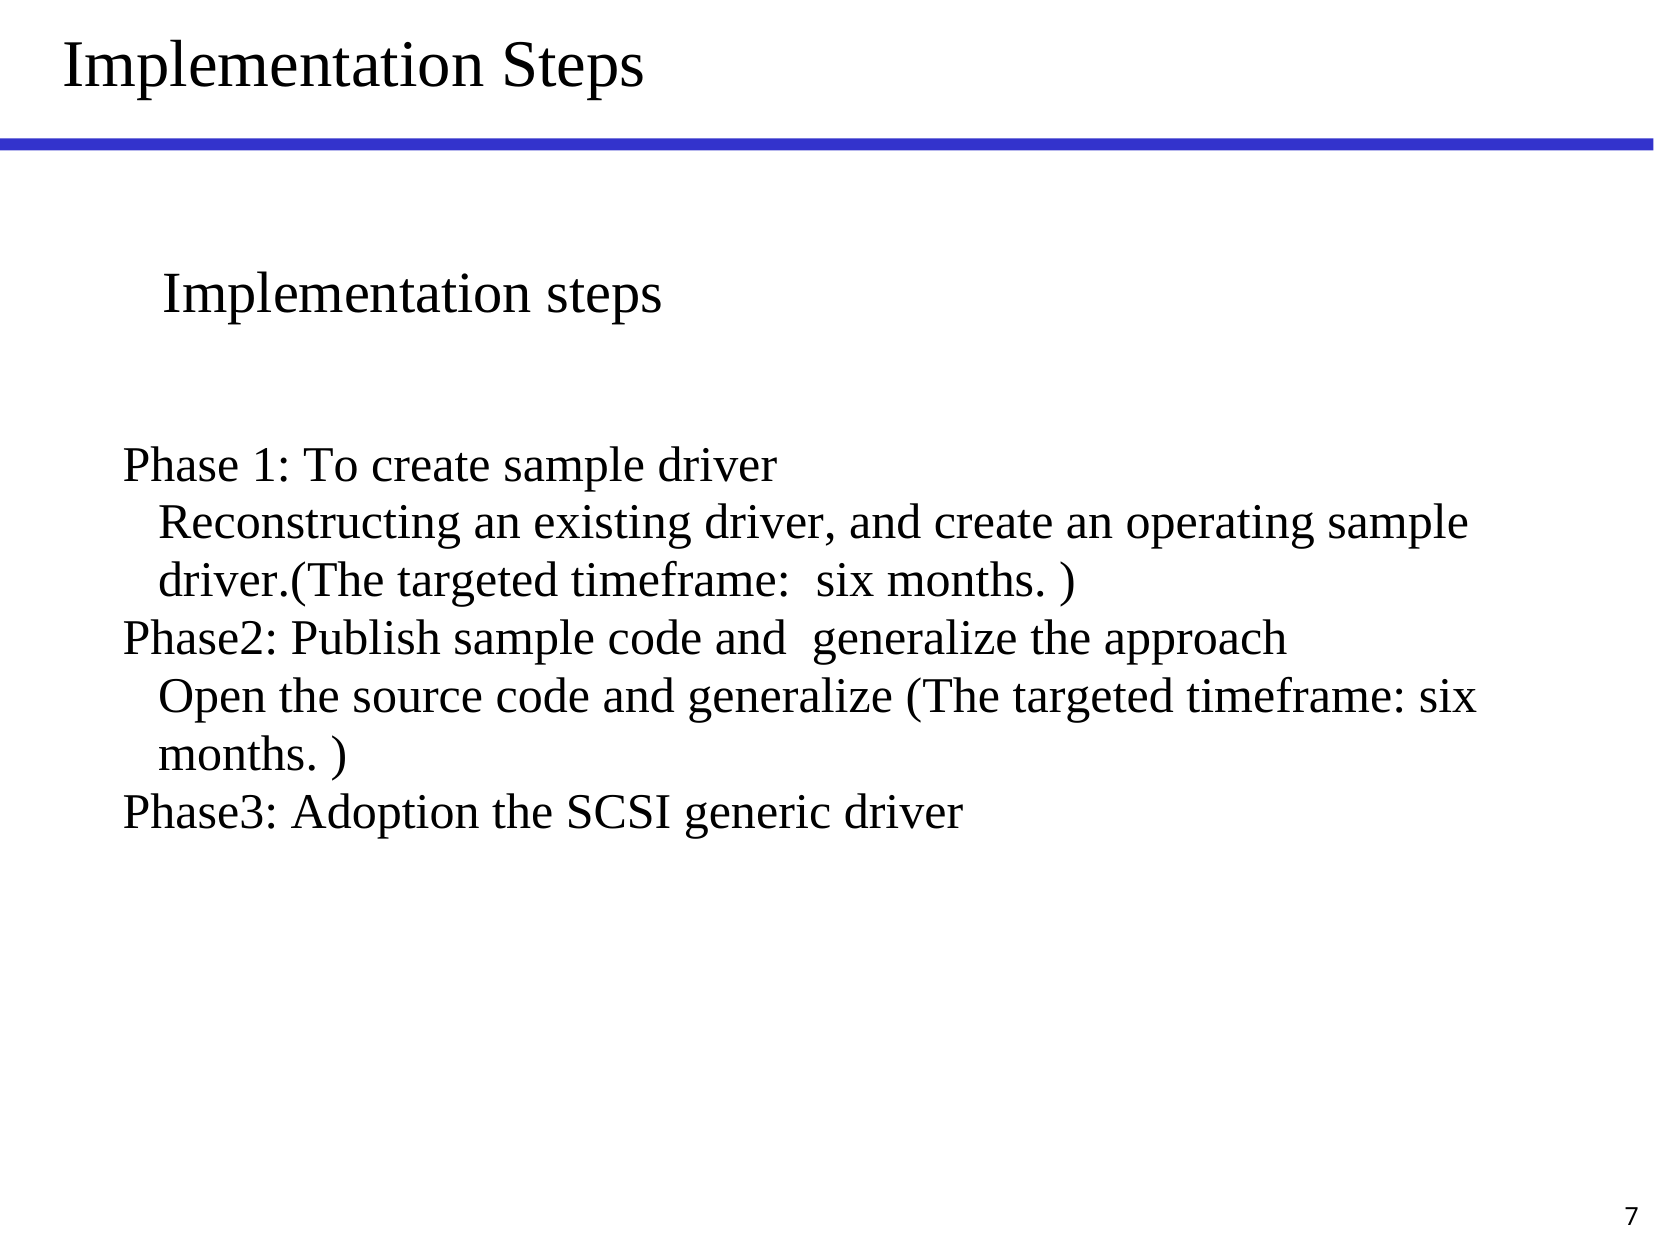

Implementation Steps
 Implementation steps
Phase 1: To create sample driver
Reconstructing an existing driver, and create an operating sample driver.(The targeted timeframe: six months. )
Phase2: Publish sample code and generalize the approach
Open the source code and generalize (The targeted timeframe: six months. )
Phase3: Adoption the SCSI generic driver